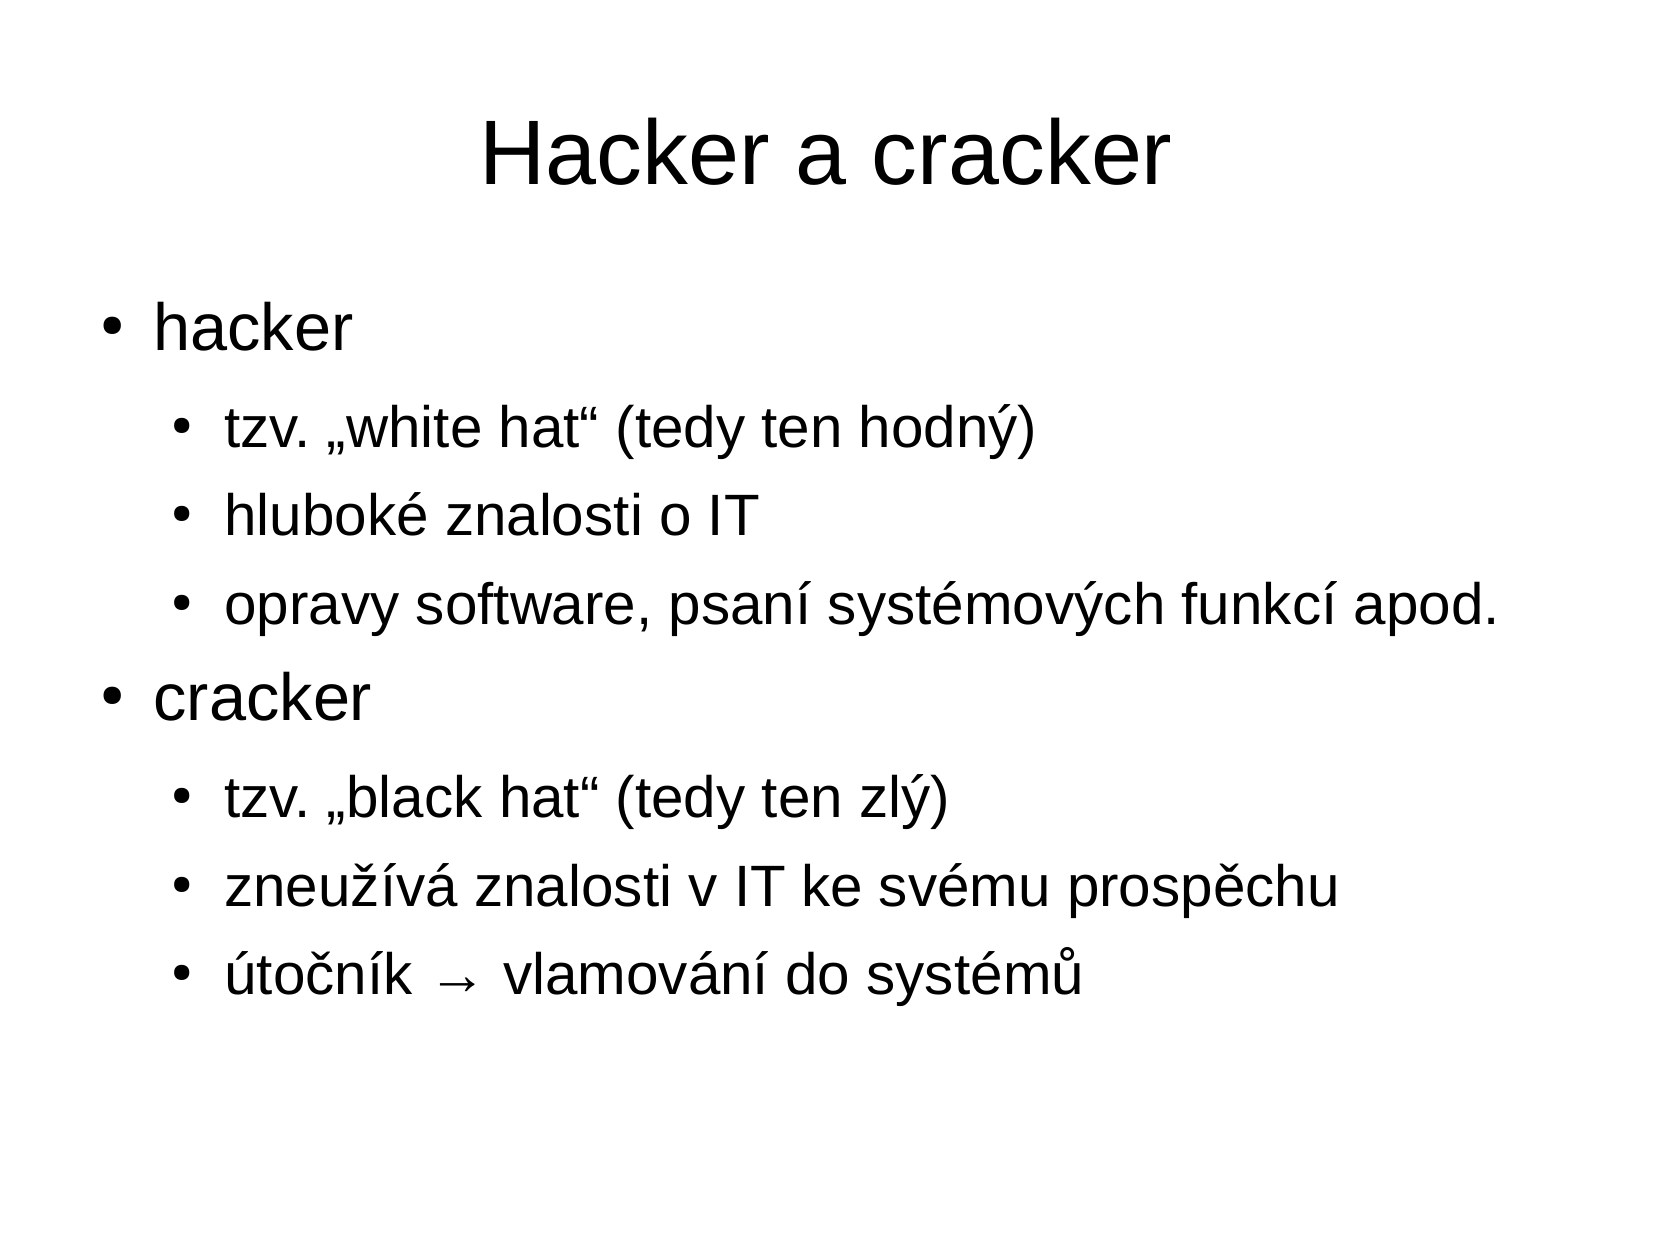

# Hacker a cracker
hacker
tzv. „white hat“ (tedy ten hodný)
hluboké znalosti o IT
opravy software, psaní systémových funkcí apod.
cracker
tzv. „black hat“ (tedy ten zlý)
zneužívá znalosti v IT ke svému prospěchu
útočník → vlamování do systémů